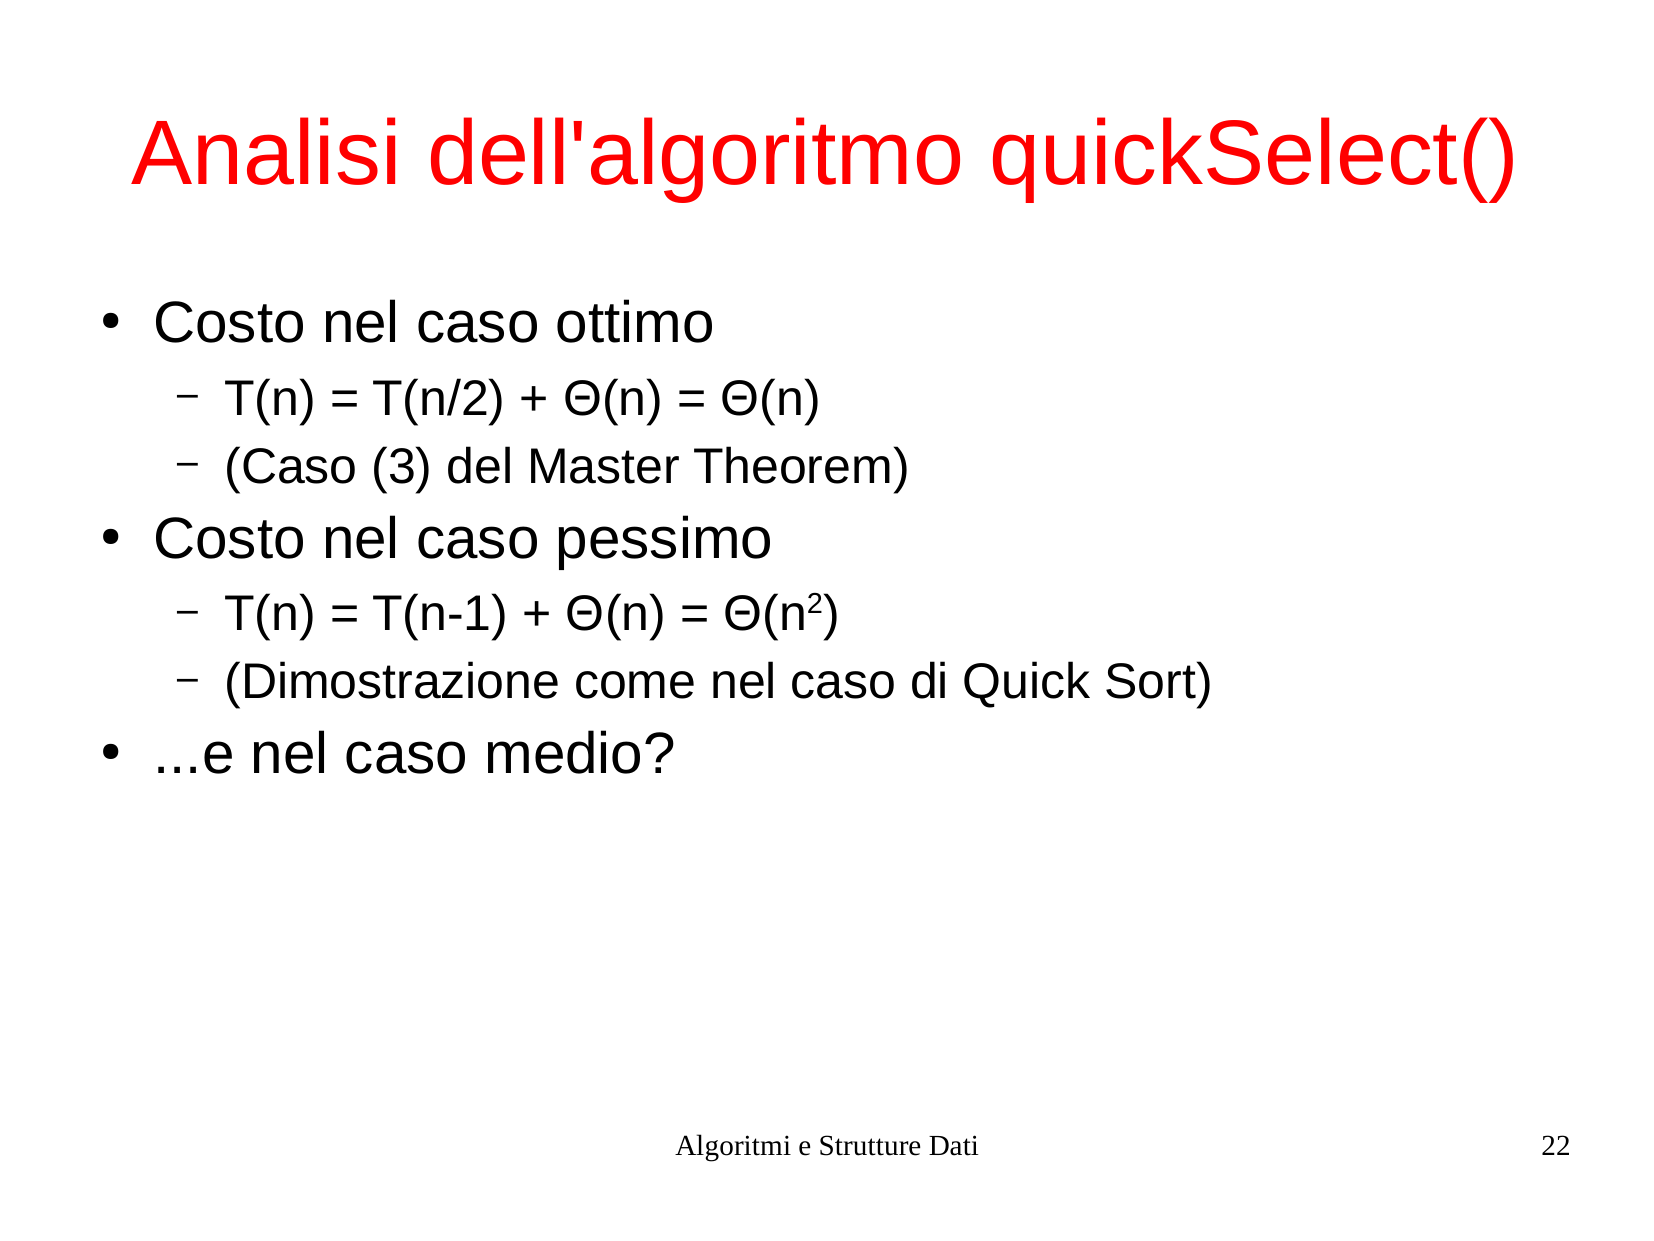

# Analisi dell'algoritmo quickSelect()
Costo nel caso ottimo
T(n) = T(n/2) + Θ(n) = Θ(n)
(Caso (3) del Master Theorem)
Costo nel caso pessimo
T(n) = T(n-1) + Θ(n) = Θ(n2)
(Dimostrazione come nel caso di Quick Sort)
...e nel caso medio?
Algoritmi e Strutture Dati
22